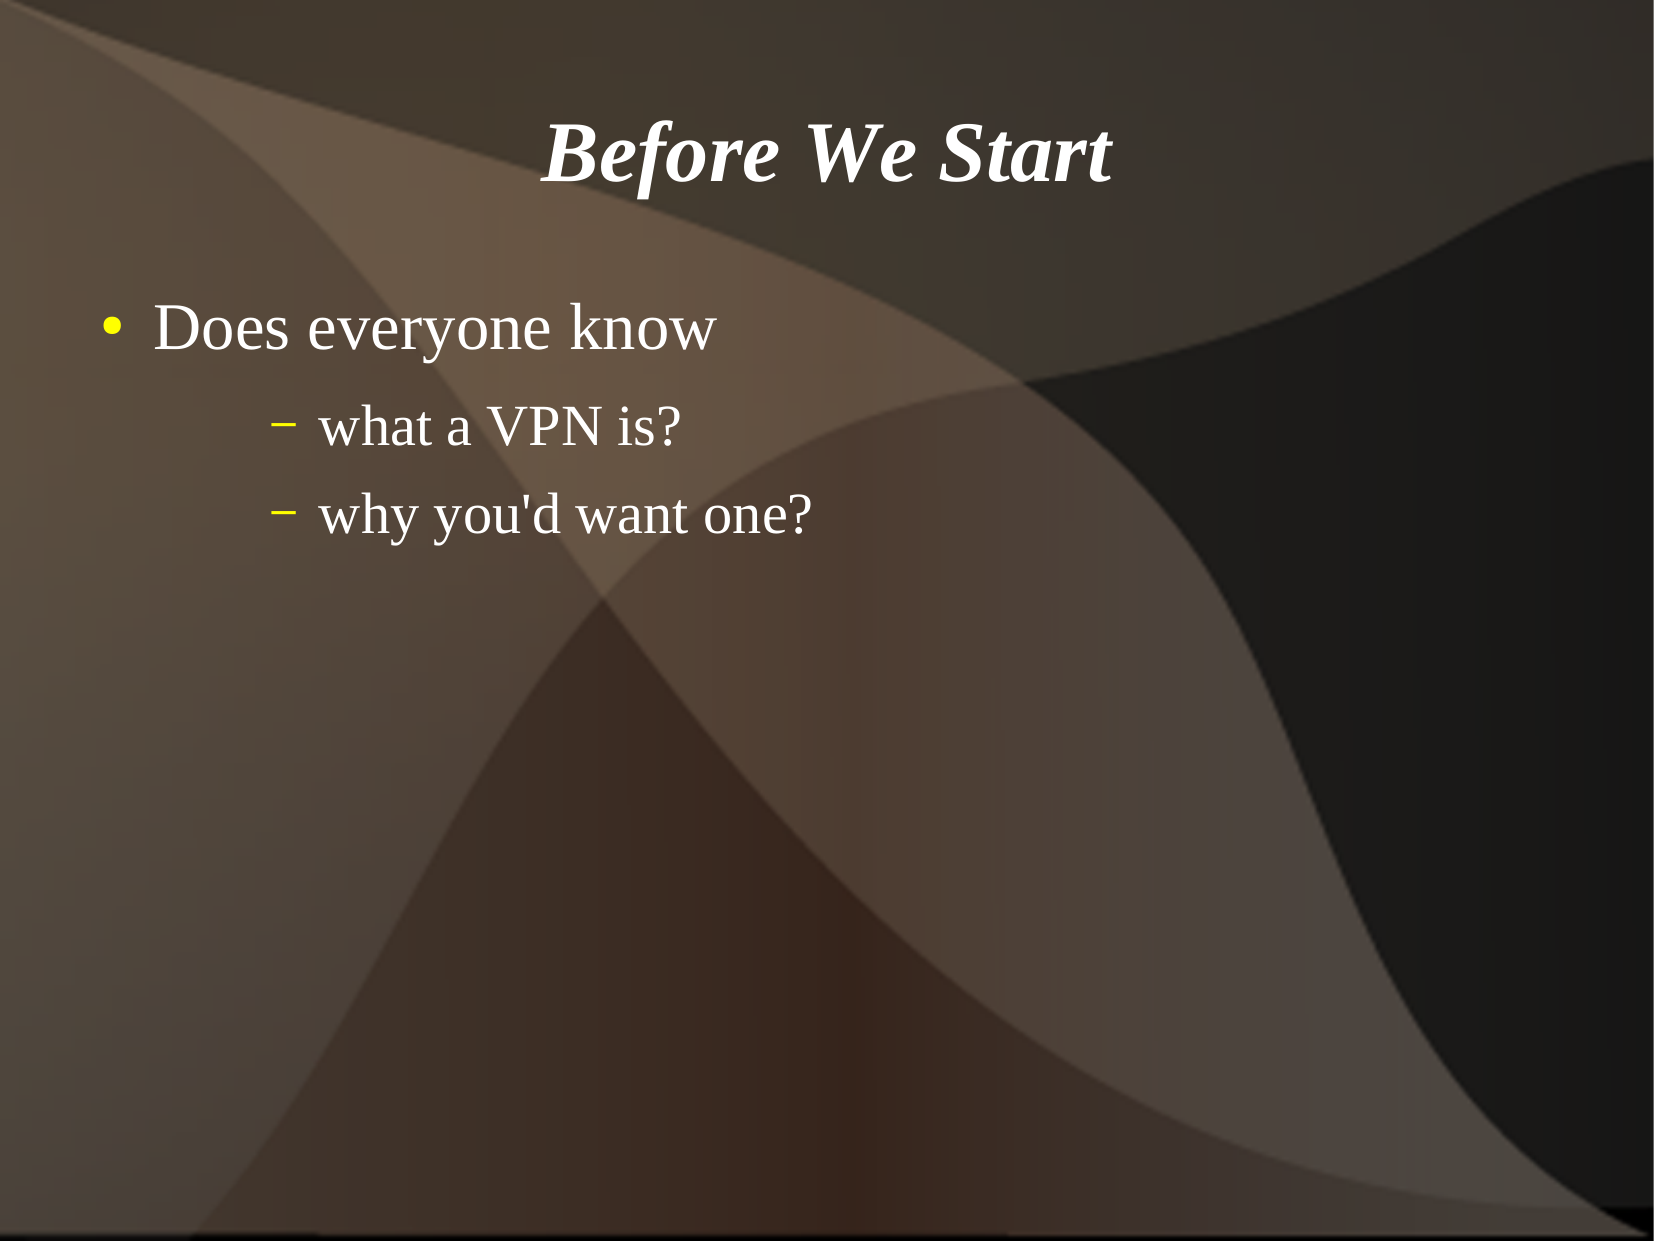

# Before We Start
Does everyone know
what a VPN is?
why you'd want one?